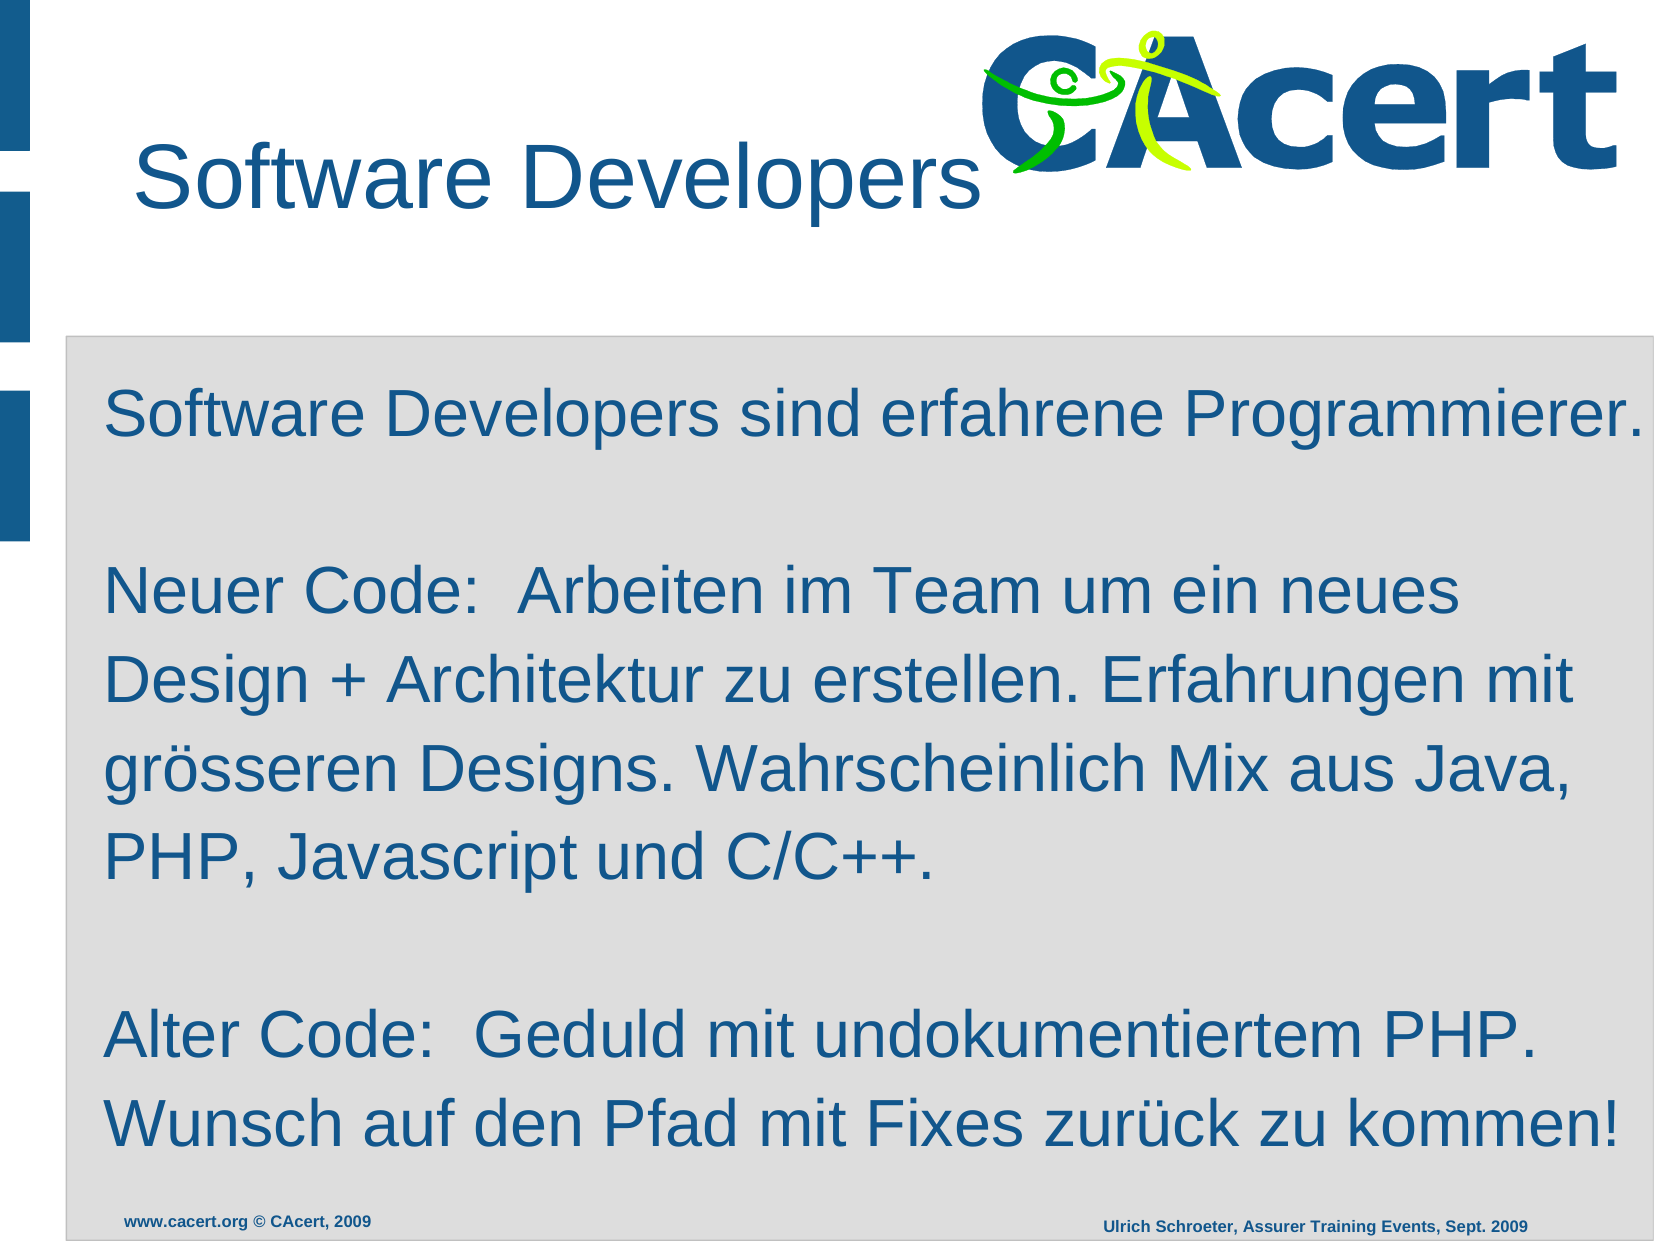

Software Developers
Software Developers sind erfahrene Programmierer.
Neuer Code: Arbeiten im Team um ein neues
Design + Architektur zu erstellen. Erfahrungen mit
grösseren Designs. Wahrscheinlich Mix aus Java,
PHP, Javascript und C/C++.
Alter Code: Geduld mit undokumentiertem PHP.
Wunsch auf den Pfad mit Fixes zurück zu kommen!